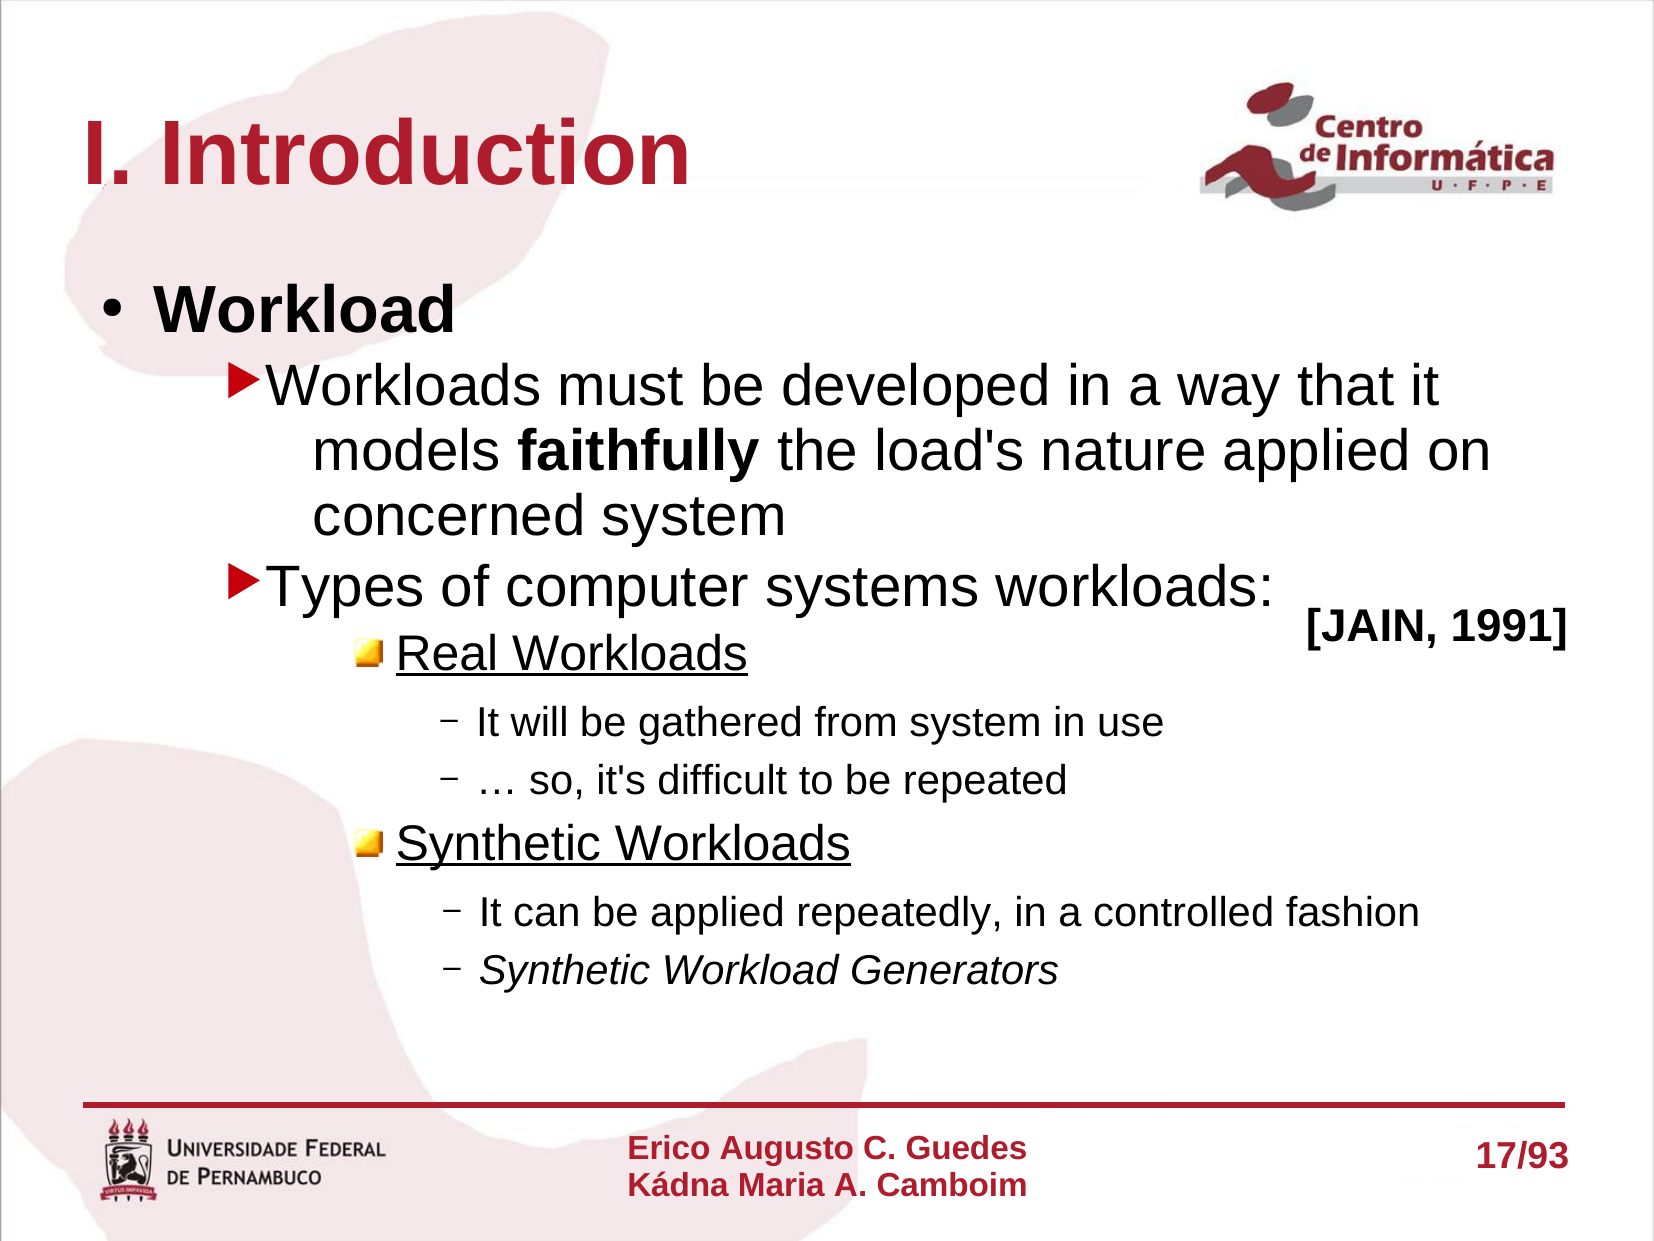

# I. Introduction
Workload
Workloads must be developed in a way that it models faithfully the load's nature applied on concerned system
Types of computer systems workloads:
Real Workloads
It will be gathered from system in use
… so, it's difficult to be repeated
Synthetic Workloads
It can be applied repeatedly, in a controlled fashion
Synthetic Workload Generators
[JAIN, 1991]